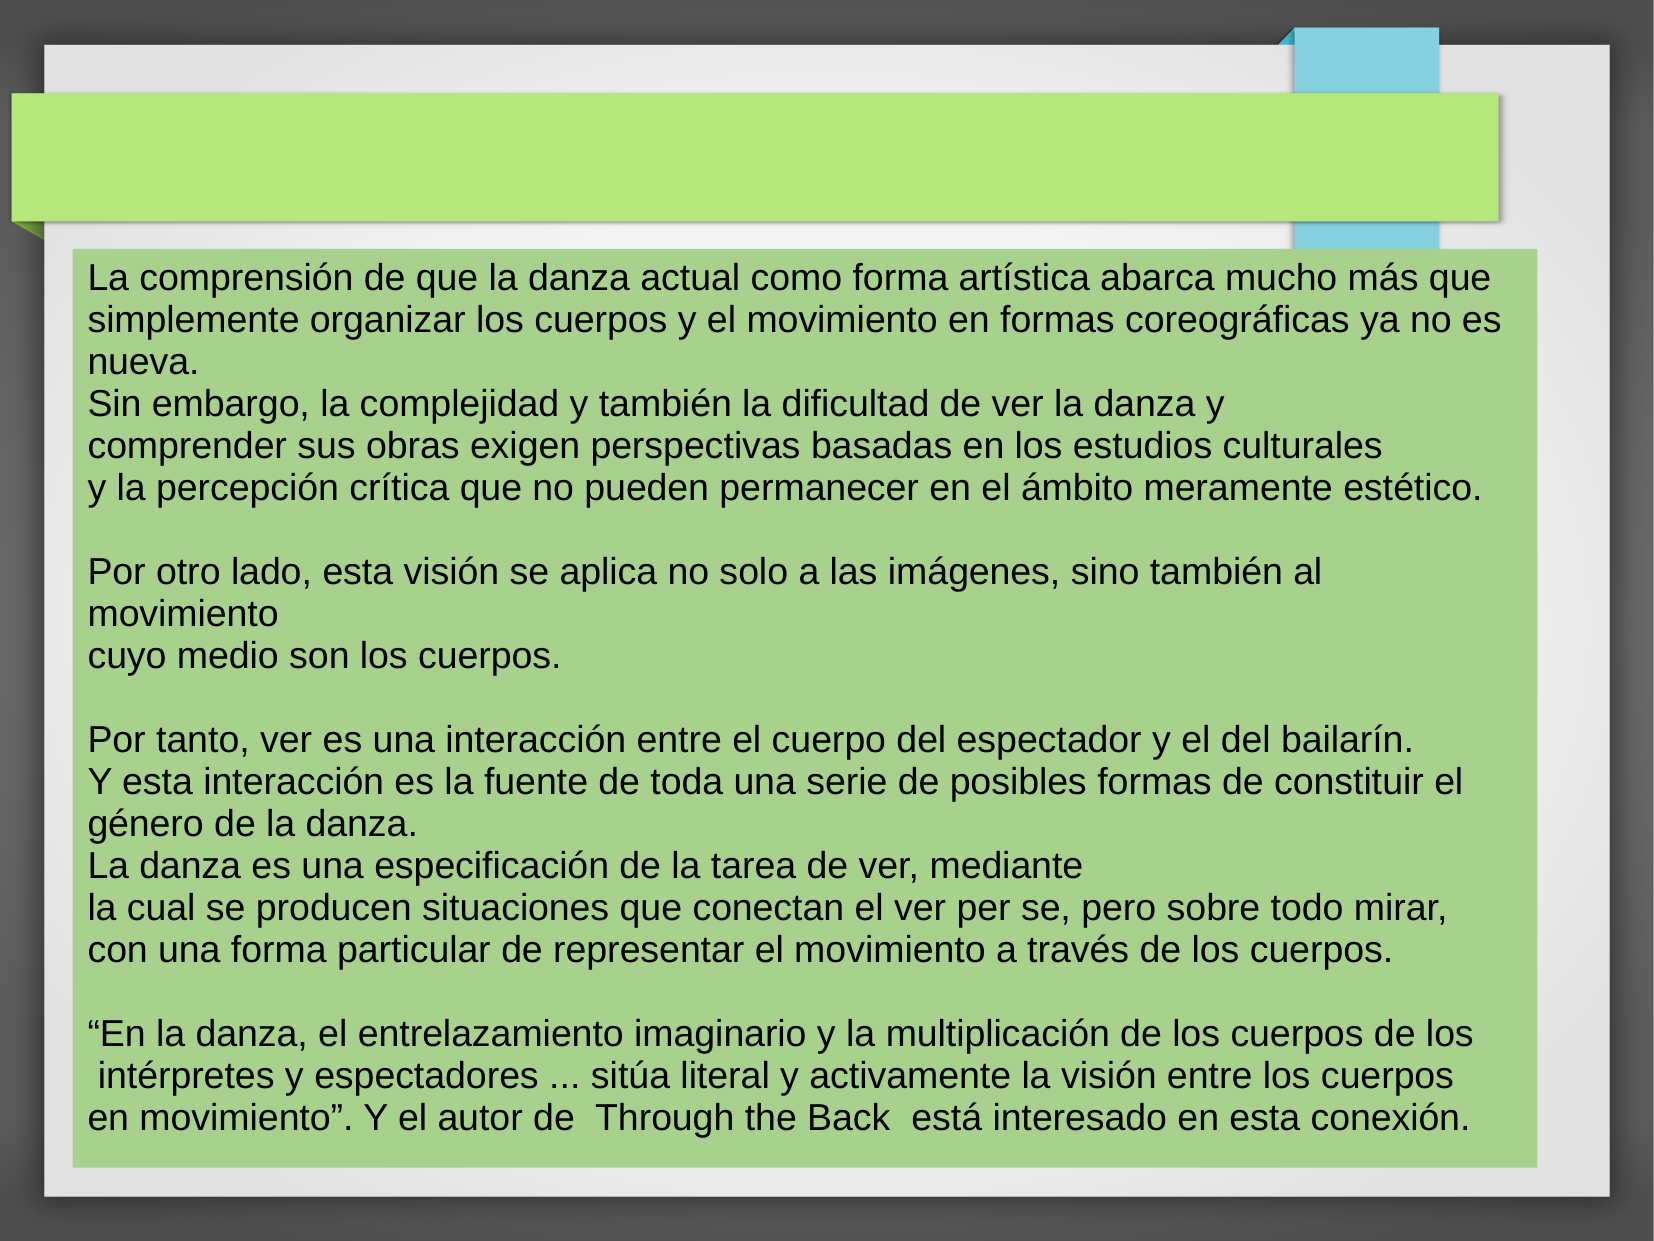

La comprensión de que la danza actual como forma artística abarca mucho más que
simplemente organizar los cuerpos y el movimiento en formas coreográficas ya no es
nueva.
Sin embargo, la complejidad y también la dificultad de ver la danza y
comprender sus obras exigen perspectivas basadas en los estudios culturales
y la percepción crítica que no pueden permanecer en el ámbito meramente estético.
Por otro lado, esta visión se aplica no solo a las imágenes, sino también al movimiento
cuyo medio son los cuerpos.
Por tanto, ver es una interacción entre el cuerpo del espectador y el del bailarín.
Y esta interacción es la fuente de toda una serie de posibles formas de constituir el
género de la danza.
La danza es una especificación de la tarea de ver, mediante
la cual se producen situaciones que conectan el ver per se, pero sobre todo mirar,
con una forma particular de representar el movimiento a través de los cuerpos.
“En la danza, el entrelazamiento imaginario y la multiplicación de los cuerpos de los
 intérpretes y espectadores ... sitúa literal y activamente la visión entre los cuerpos
en movimiento”. Y el autor de Through the Back está interesado en esta conexión.